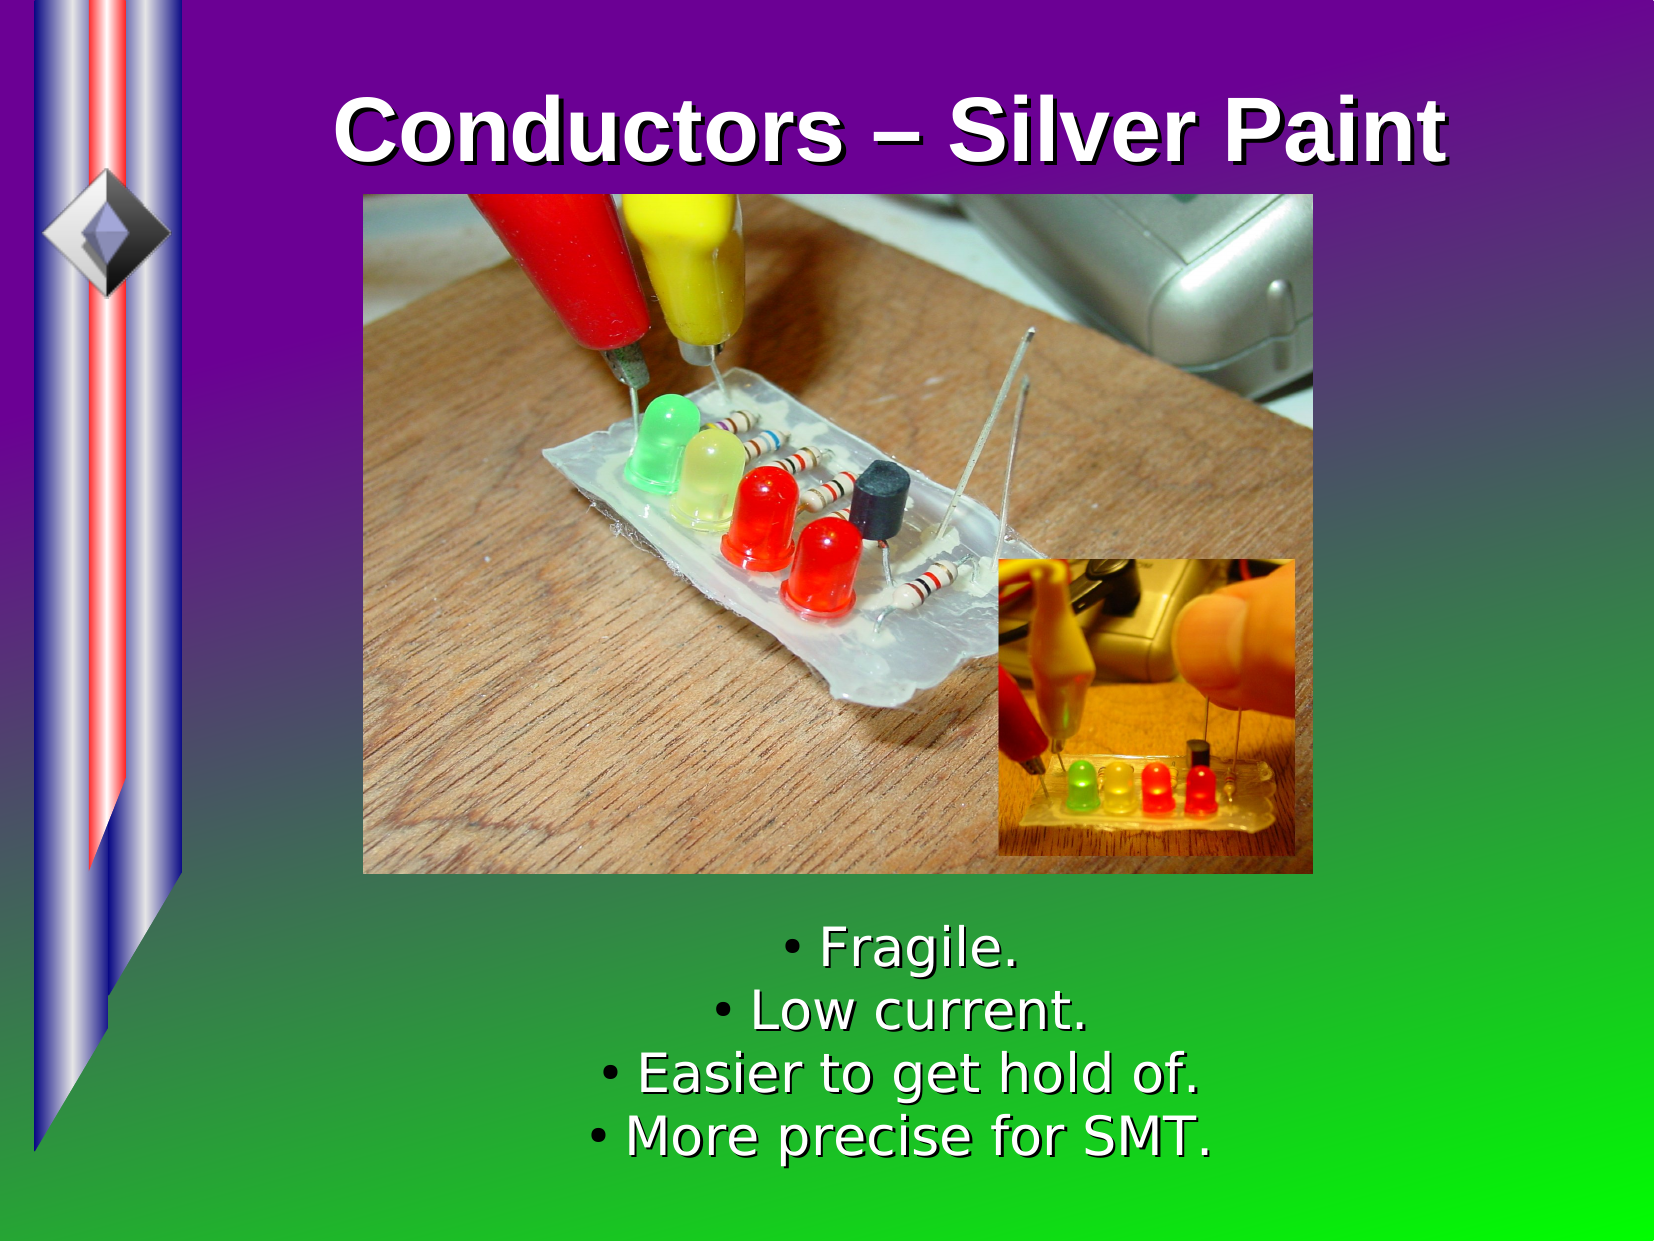

# Conductors – Silver Paint
Fragile.
Low current.
Easier to get hold of.
More precise for SMT.